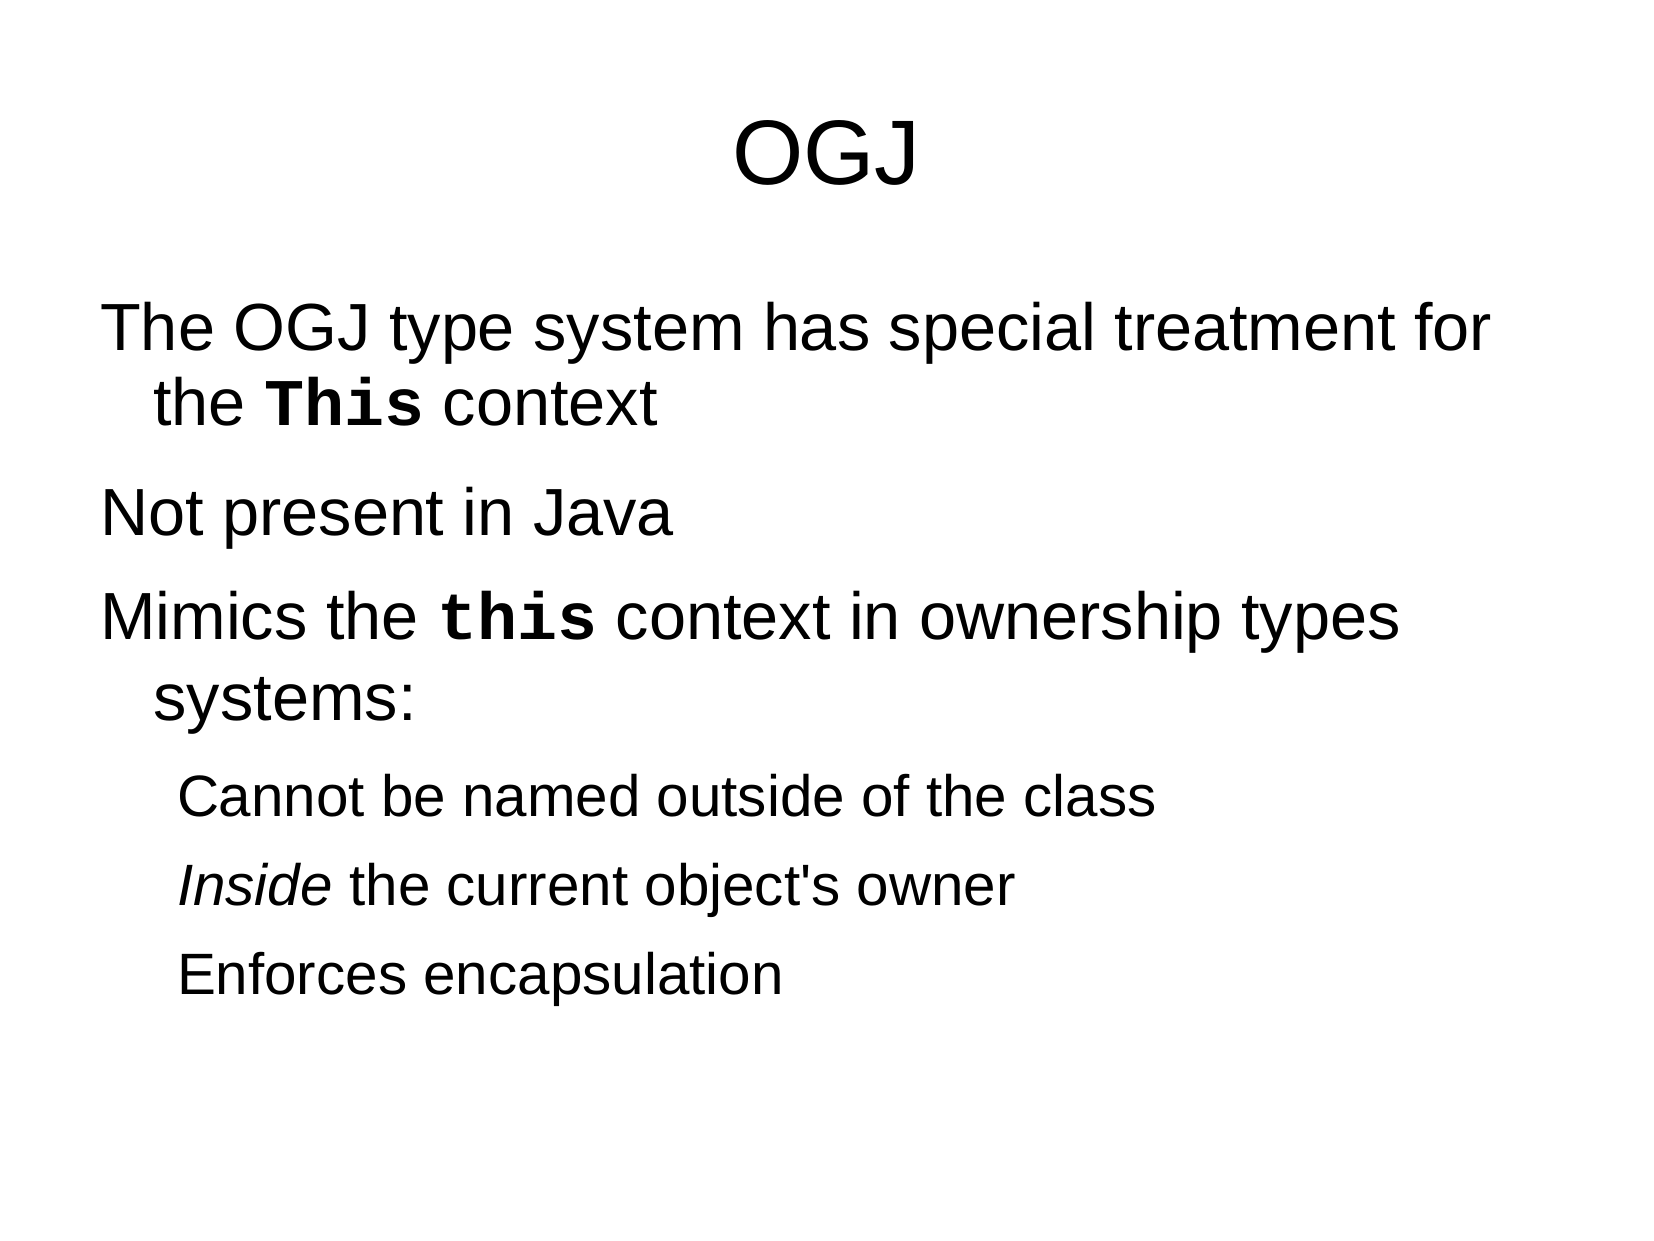

# OGJ
The OGJ type system has special treatment for the This context
Not present in Java
Mimics the this context in ownership types systems:
Cannot be named outside of the class
Inside the current object's owner
Enforces encapsulation